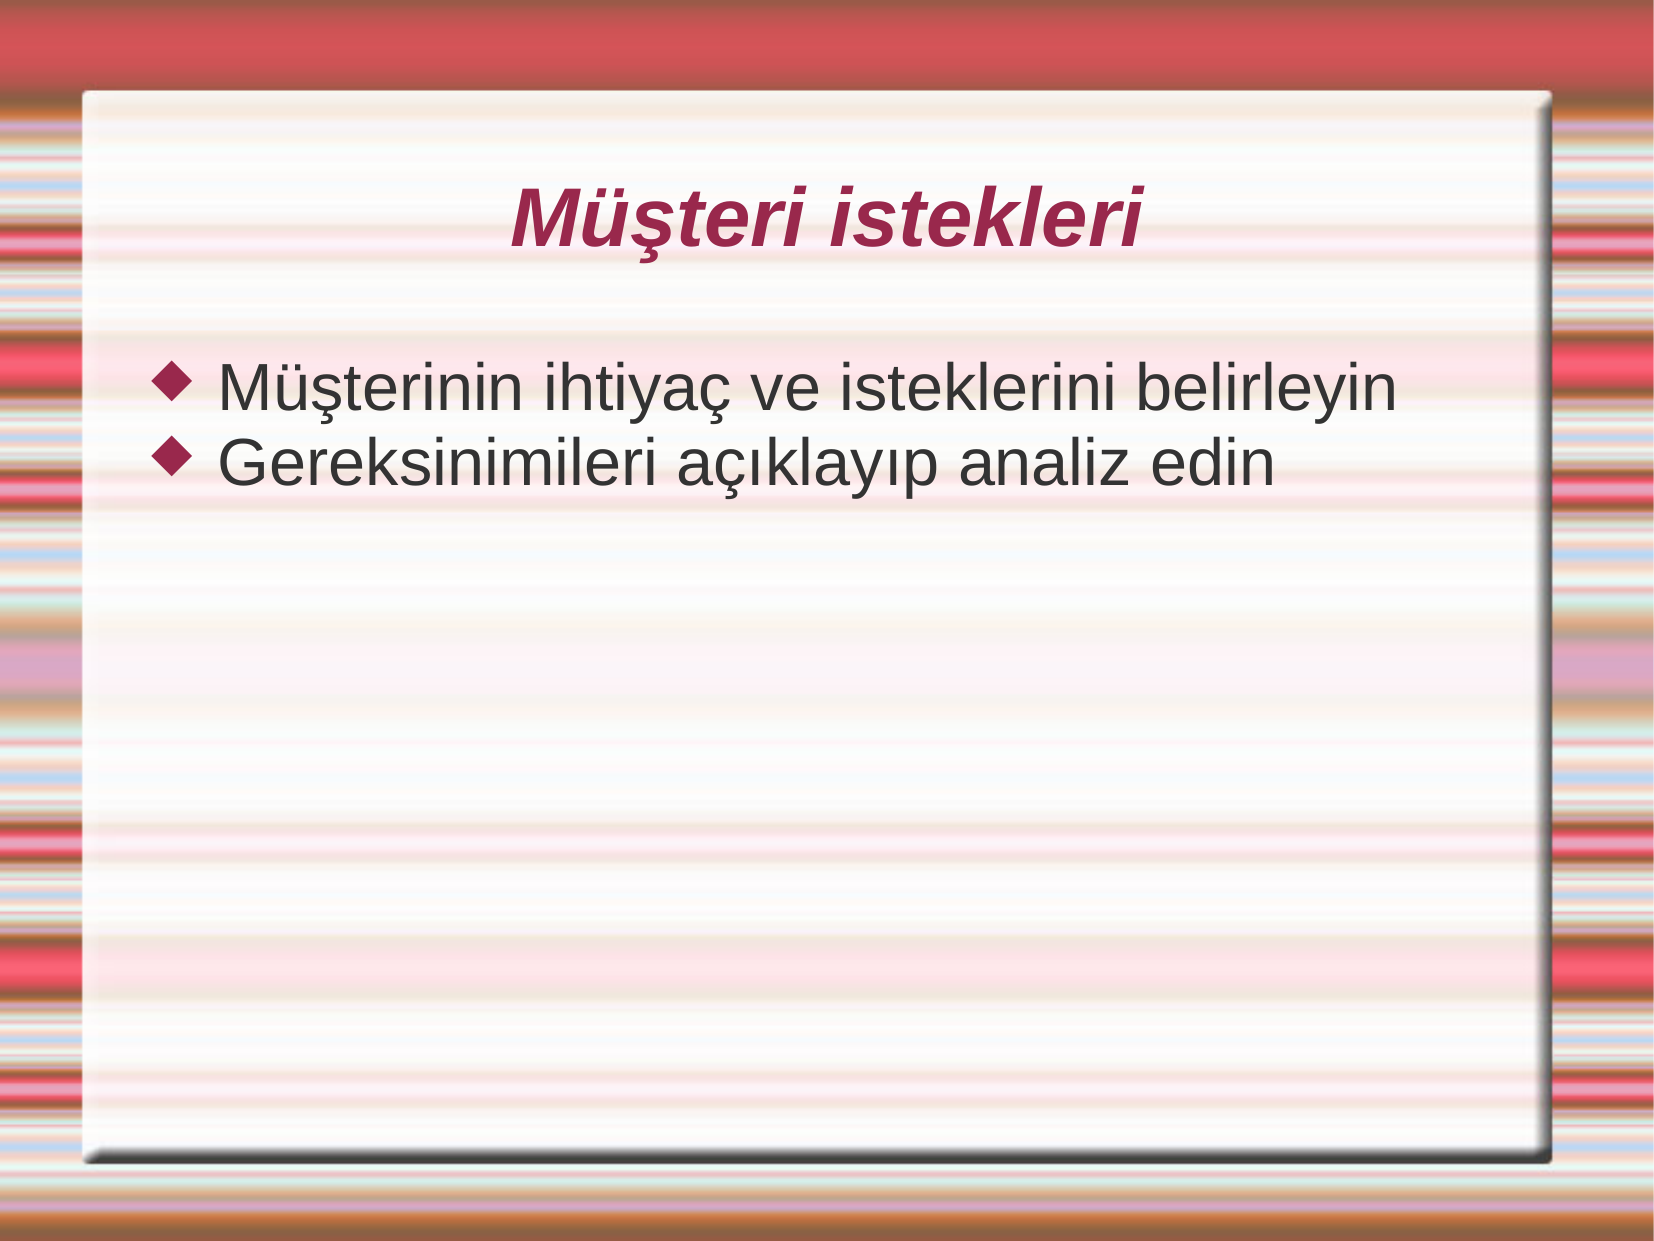

# Müşteri istekleri
Müşterinin ihtiyaç ve isteklerini belirleyin
Gereksinimileri açıklayıp analiz edin